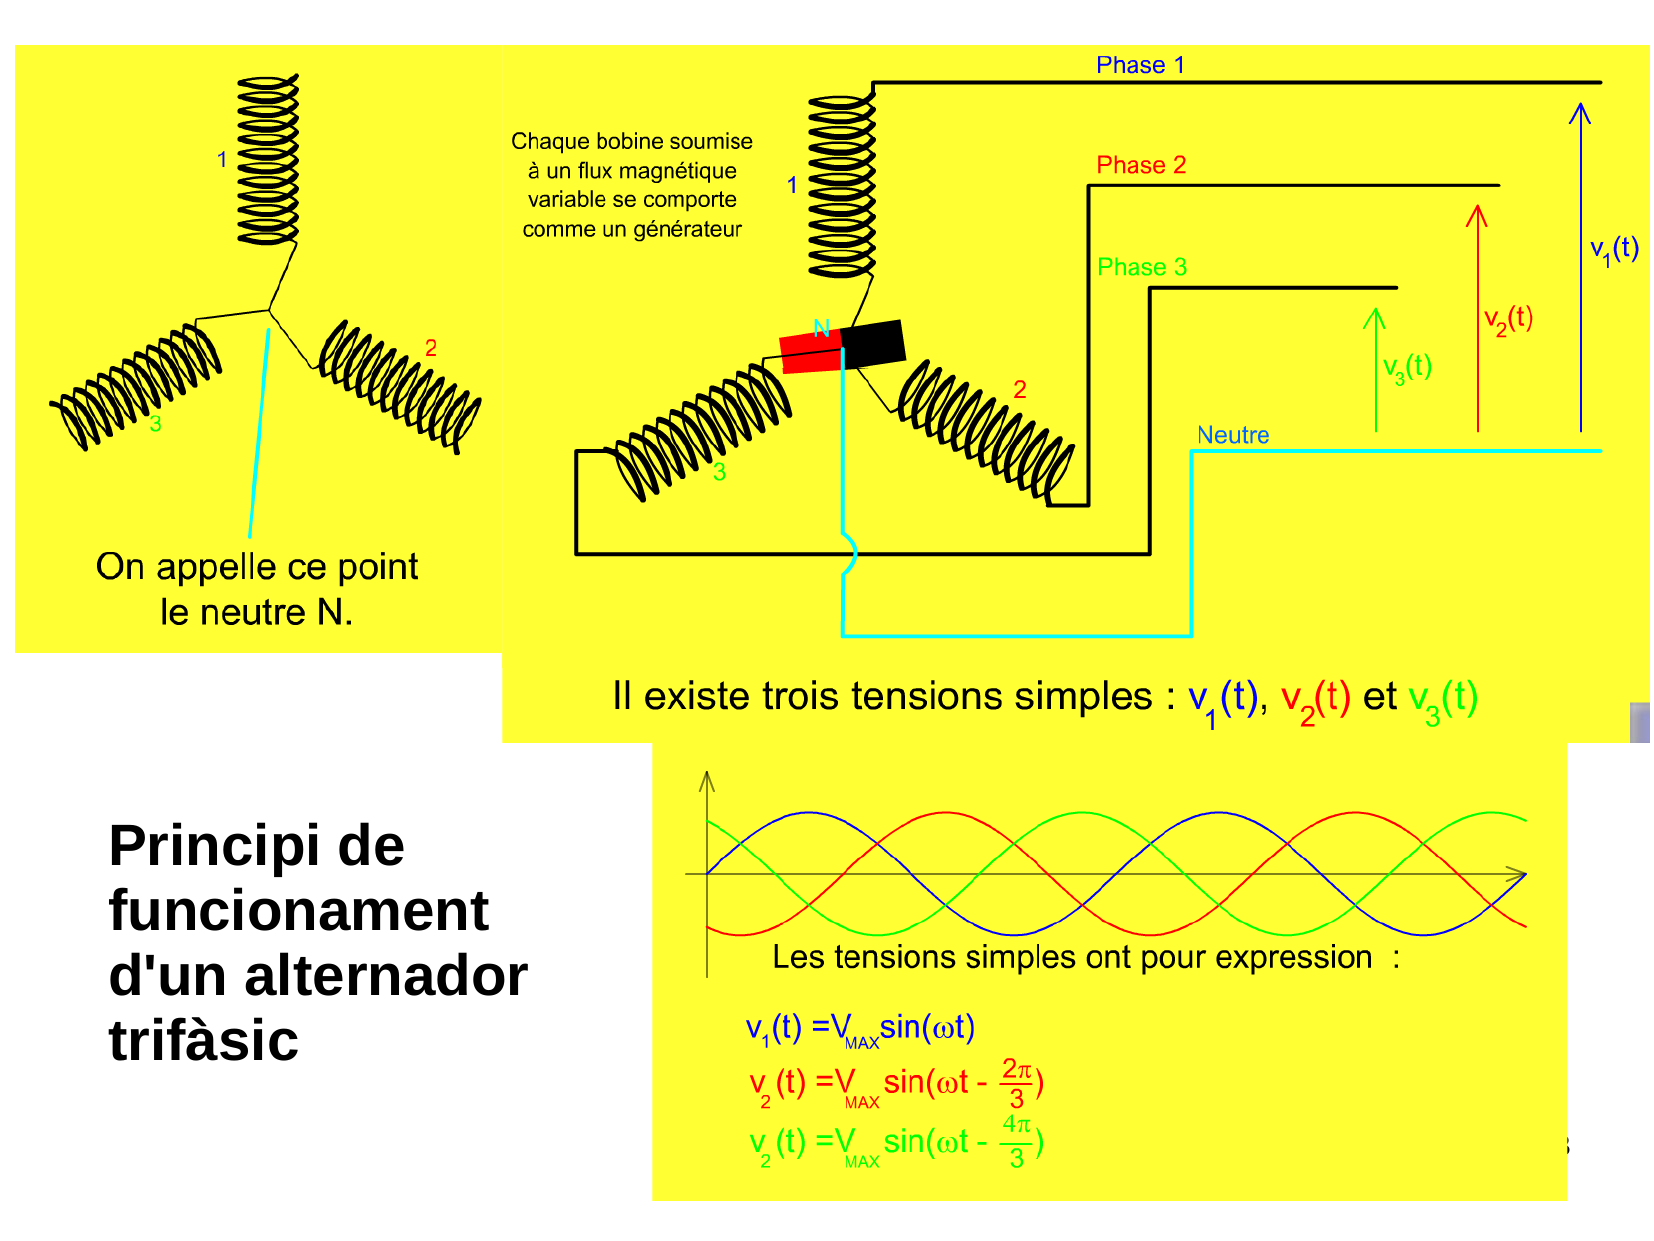

Principi de funcionament d'un alternador trifàsic
13